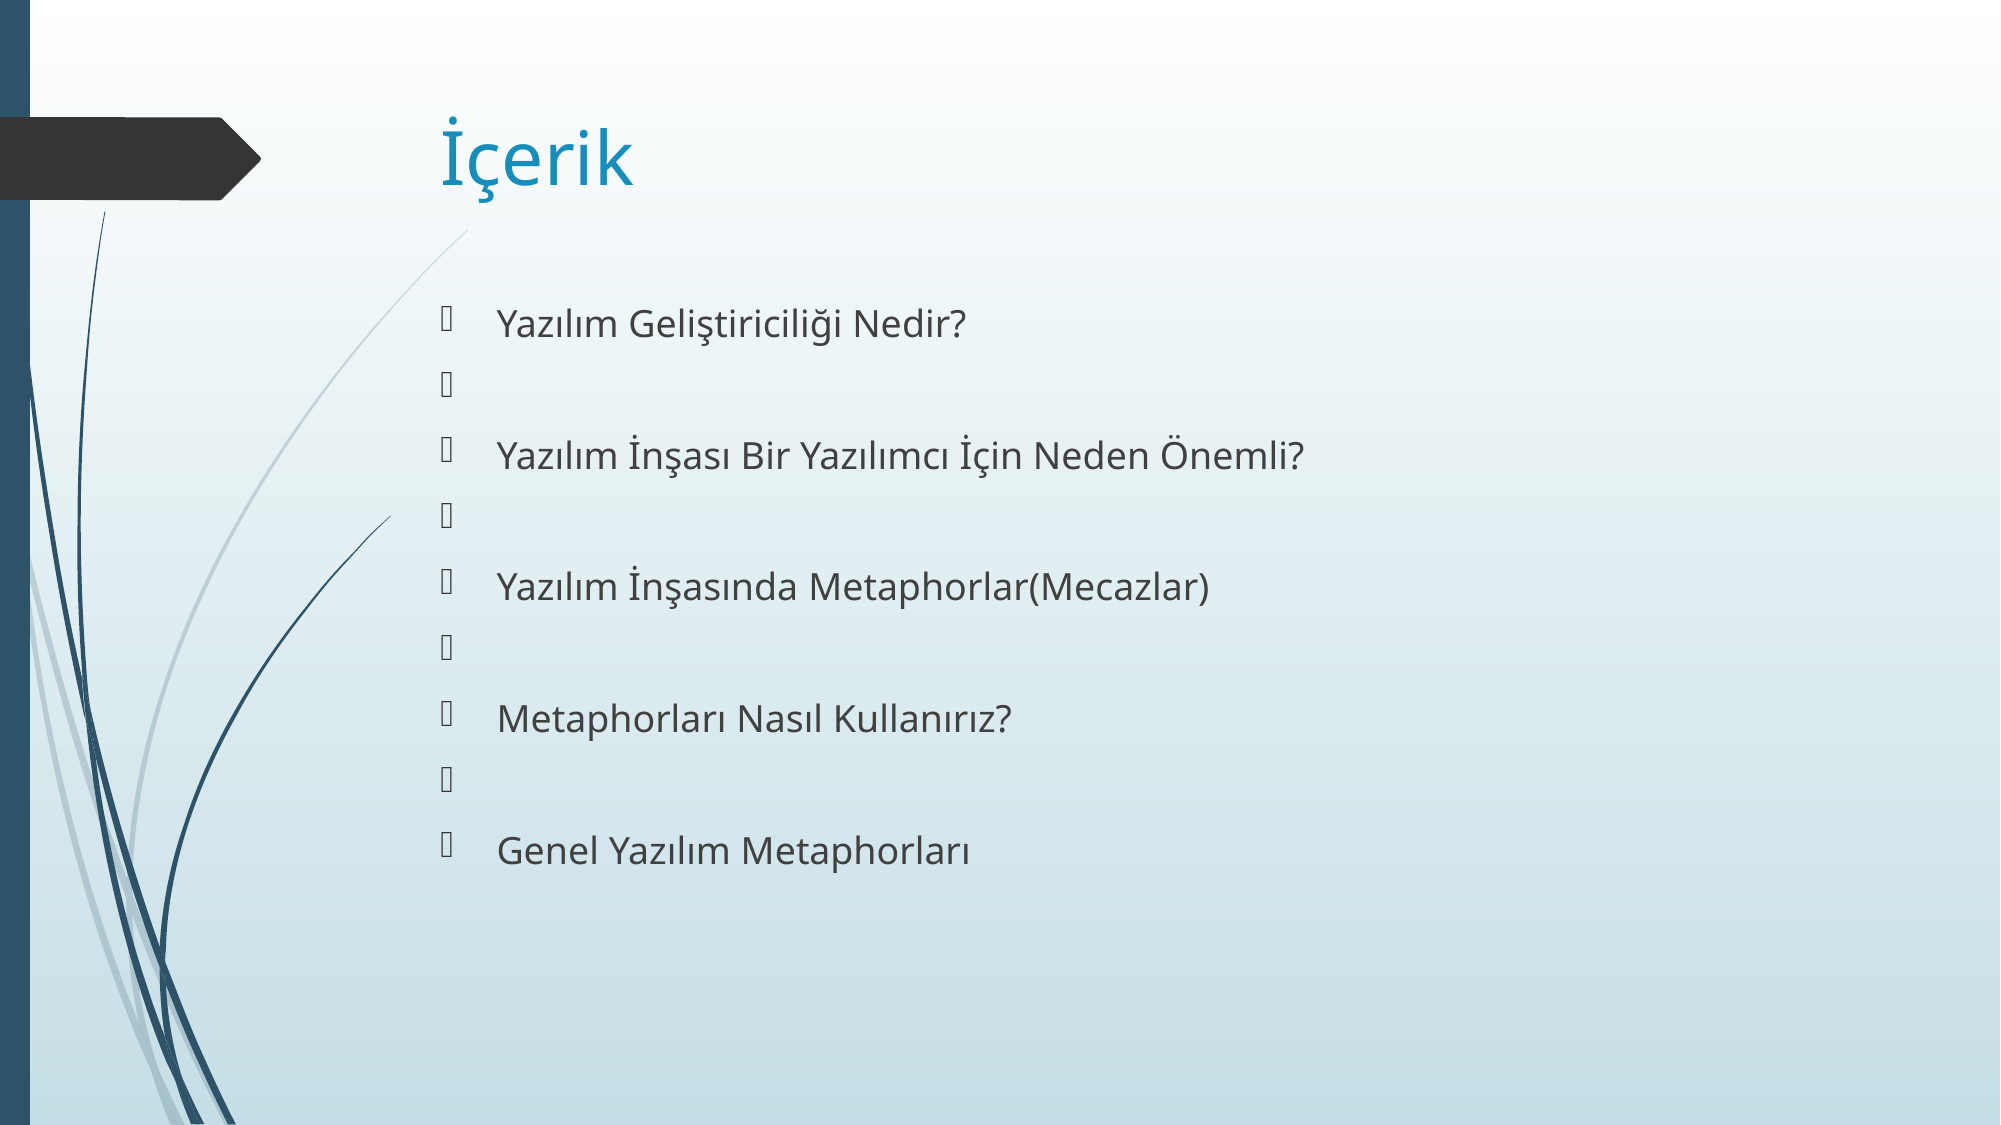

# İçerik
Yazılım Geliştiriciliği Nedir?
Yazılım İnşası Bir Yazılımcı İçin Neden Önemli?
Yazılım İnşasında Metaphorlar(Mecazlar)
Metaphorları Nasıl Kullanırız?
Genel Yazılım Metaphorları